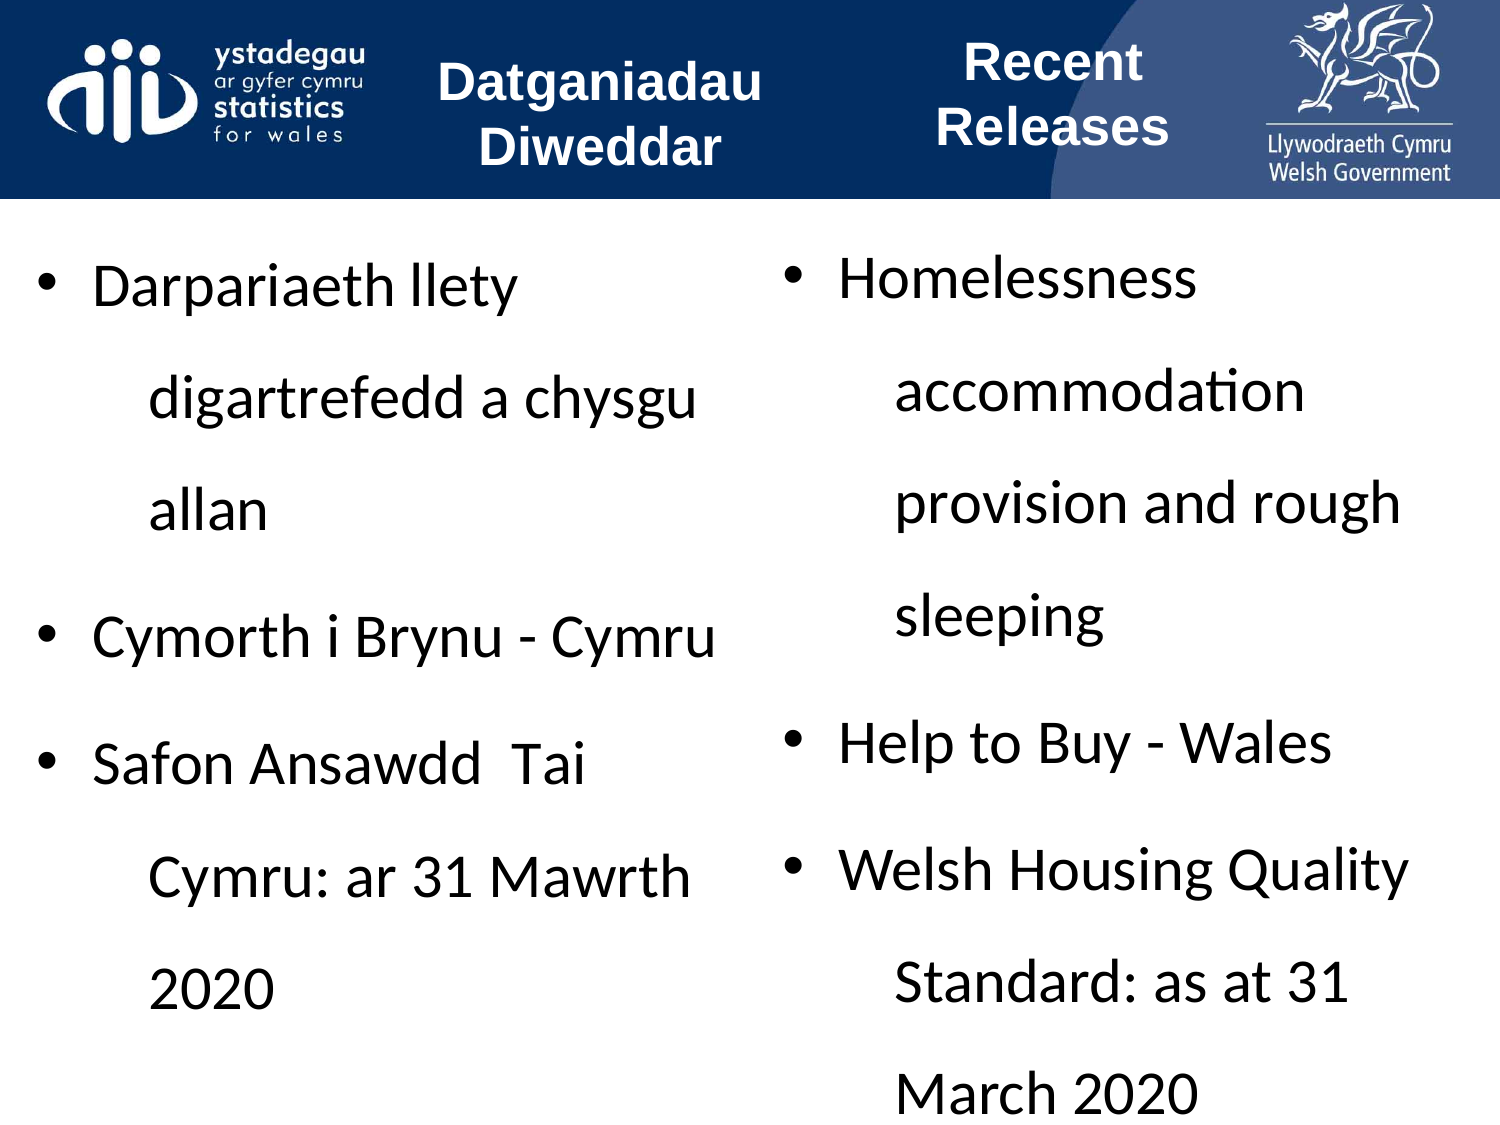

Recent Releases
Datganiadau Diweddar
Homelessness accommodation provision and rough sleeping
Help to Buy - Wales
Welsh Housing Quality Standard: as at 31 March 2020
# Darpariaeth llety digartrefedd a chysgu allan
Cymorth i Brynu - Cymru
Safon Ansawdd Tai Cymru: ar 31 Mawrth 2020